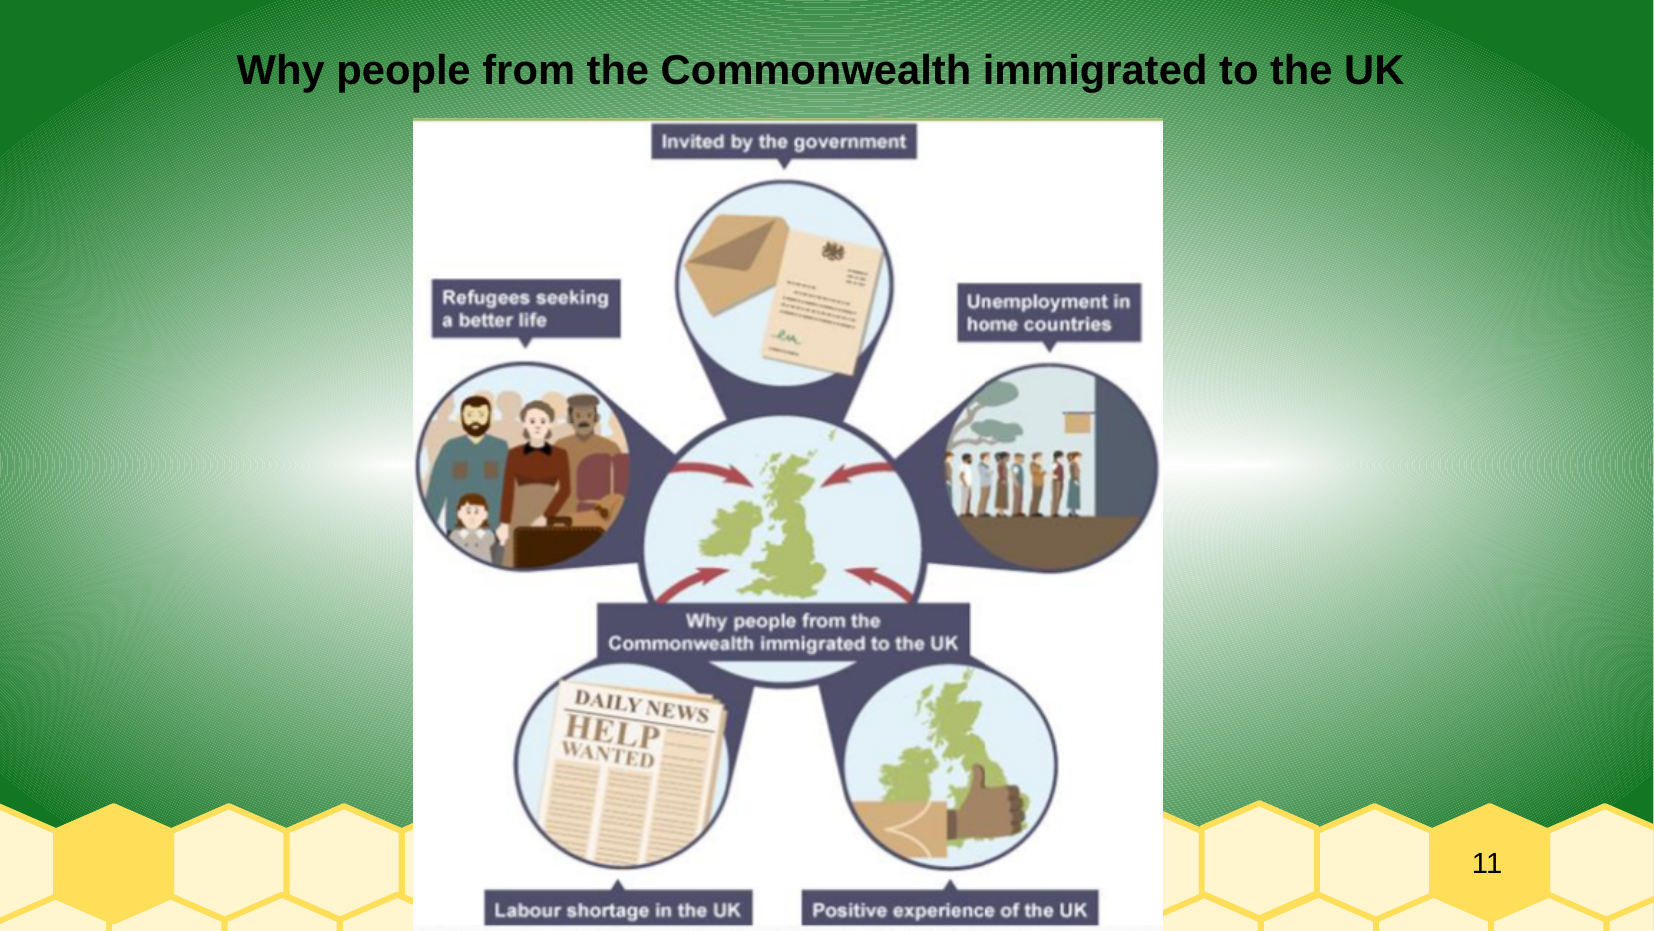

# Why people from the Commonwealth immigrated to the UK